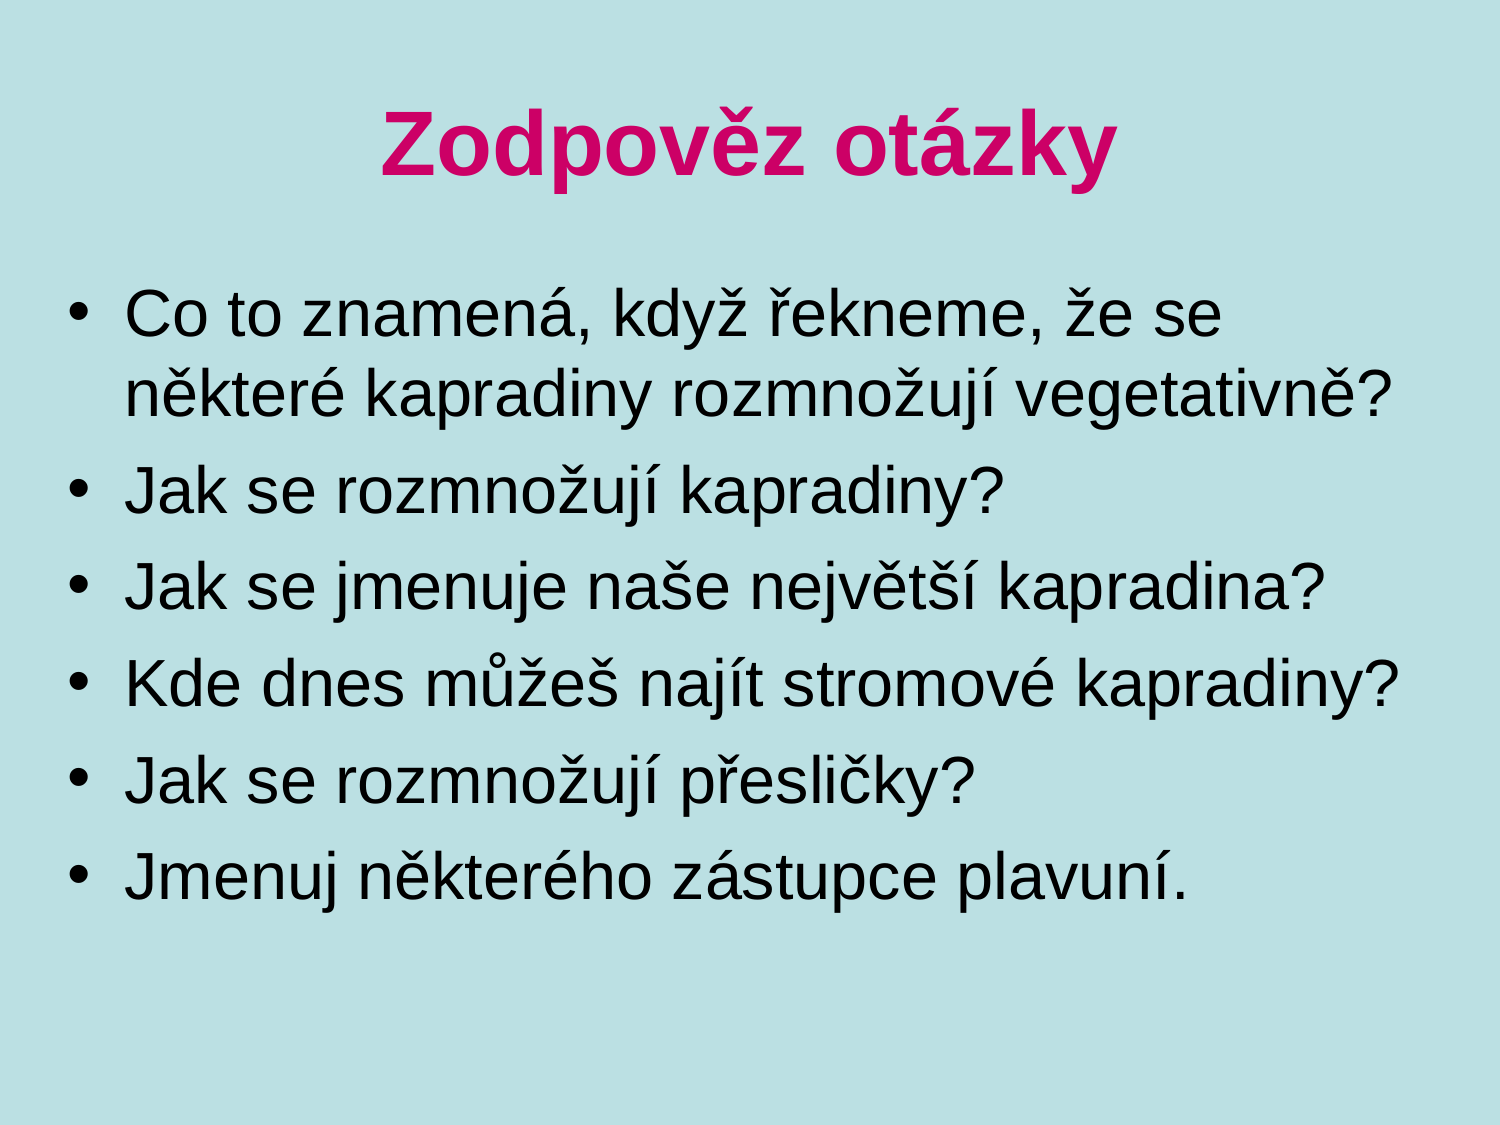

# Zodpověz otázky
Co to znamená, když řekneme, že se některé kapradiny rozmnožují vegetativně?
Jak se rozmnožují kapradiny?
Jak se jmenuje naše největší kapradina?
Kde dnes můžeš najít stromové kapradiny?
Jak se rozmnožují přesličky?
Jmenuj některého zástupce plavuní.